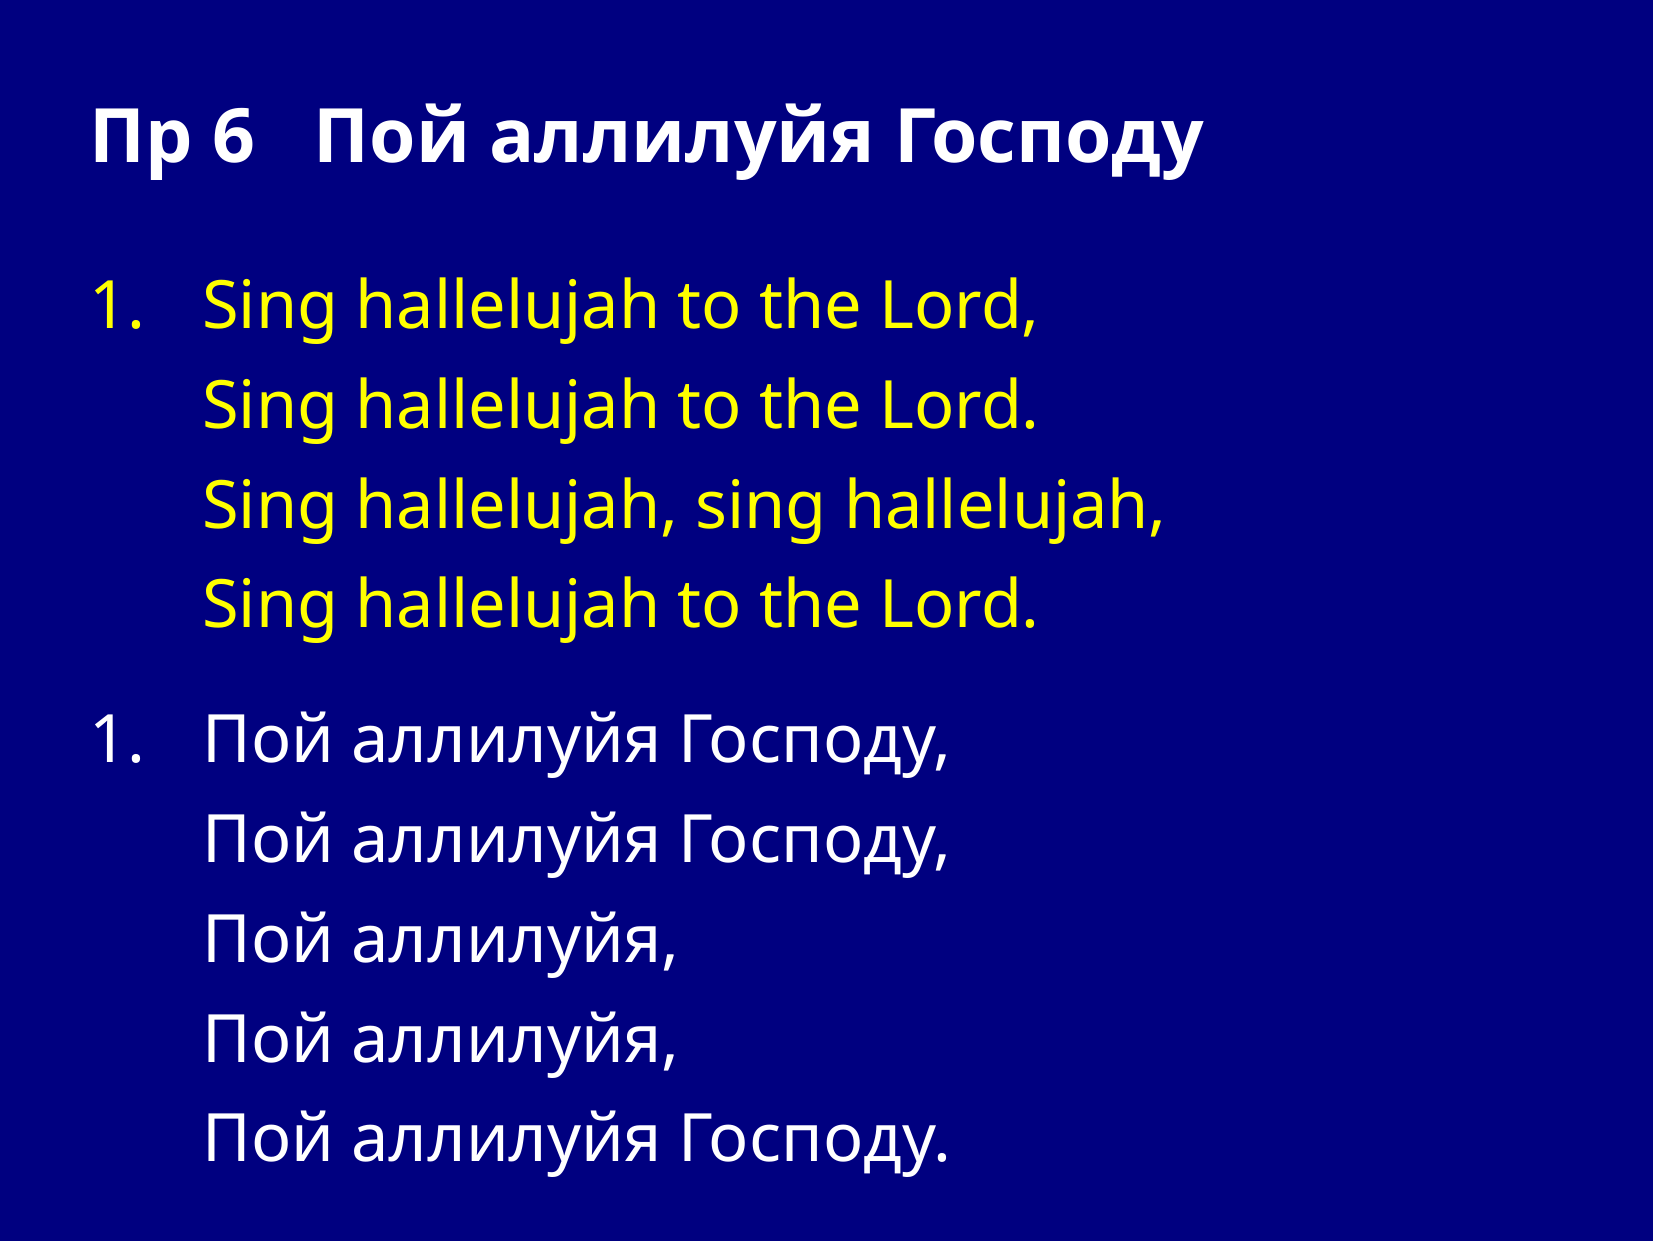

Пр 6 Пой аллилуйя Господу
1.	Sing hallelujah to the Lord,
	Sing hallelujah to the Lord.
	Sing hallelujah, sing hallelujah,
	Sing hallelujah to the Lord.
1.	Пой аллилуйя Господу,
	Пой аллилуйя Господу,
	Пой аллилуйя,
	Пой аллилуйя,
	Пой аллилуйя Господу.